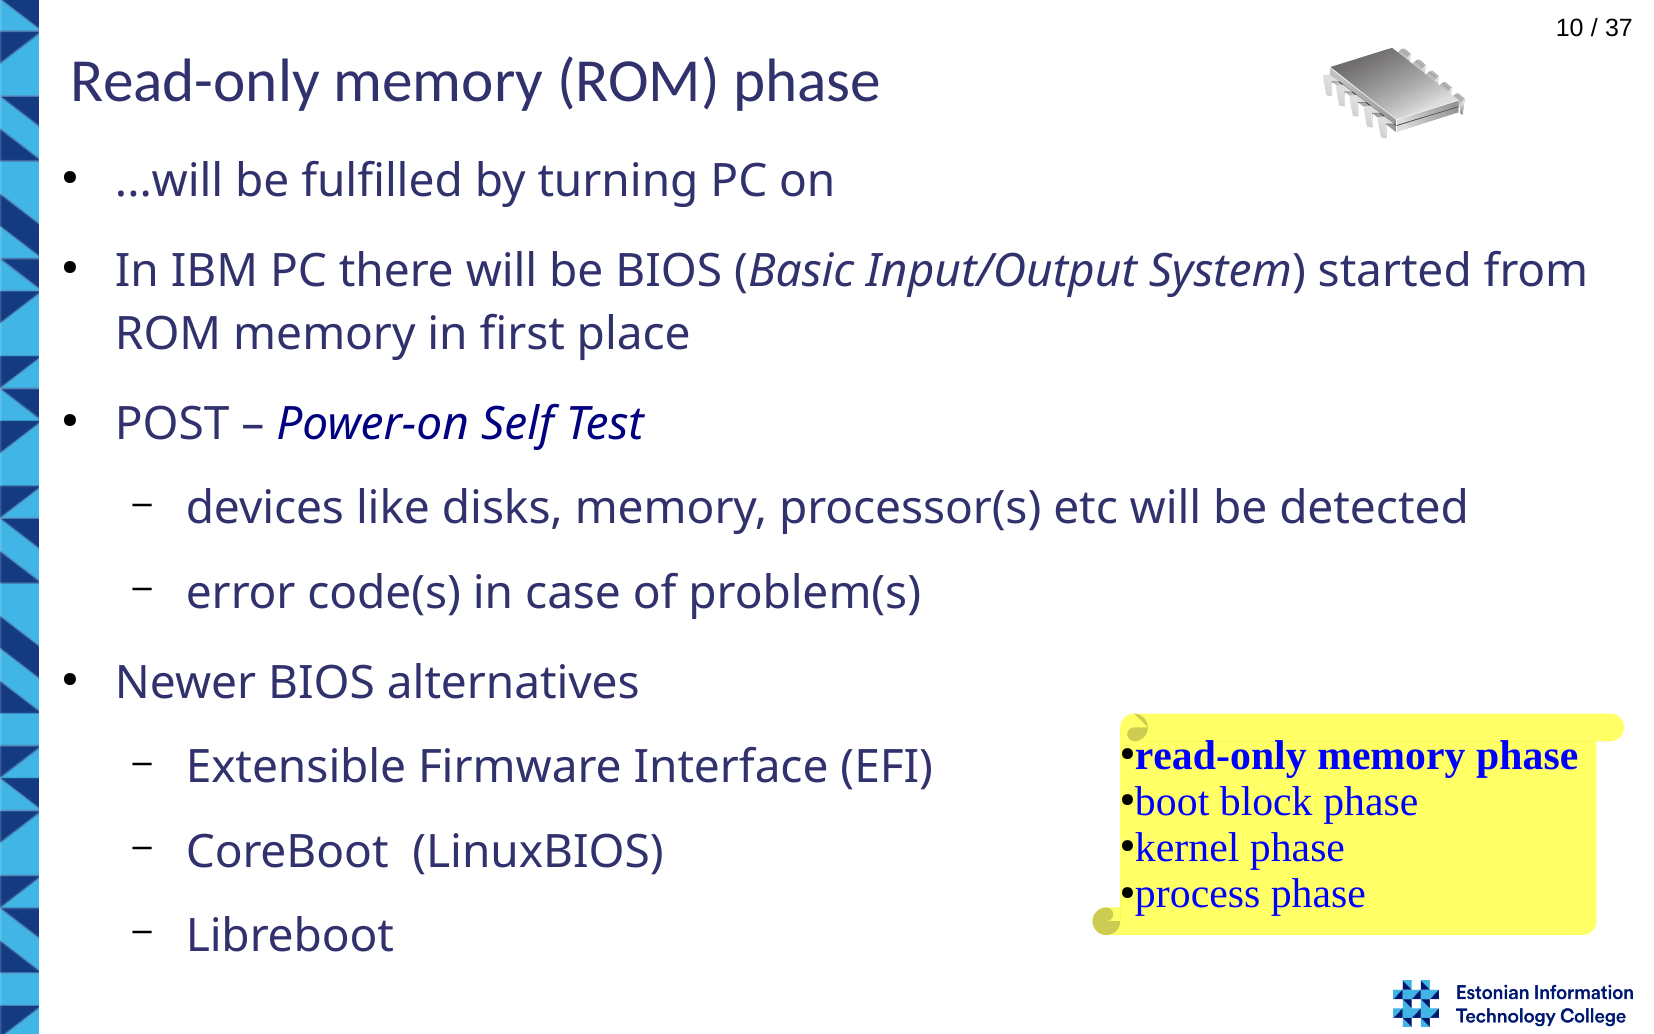

# Read-only memory (ROM) phase
...will be fulfilled by turning PC on
In IBM PC there will be BIOS (Basic Input/Output System) started from ROM memory in first place
POST – Power-on Self Test
devices like disks, memory, processor(s) etc will be detected
error code(s) in case of problem(s)
Newer BIOS alternatives
Extensible Firmware Interface (EFI)
CoreBoot (LinuxBIOS)
Libreboot
read-only memory phase
boot block phase
kernel phase
process phase